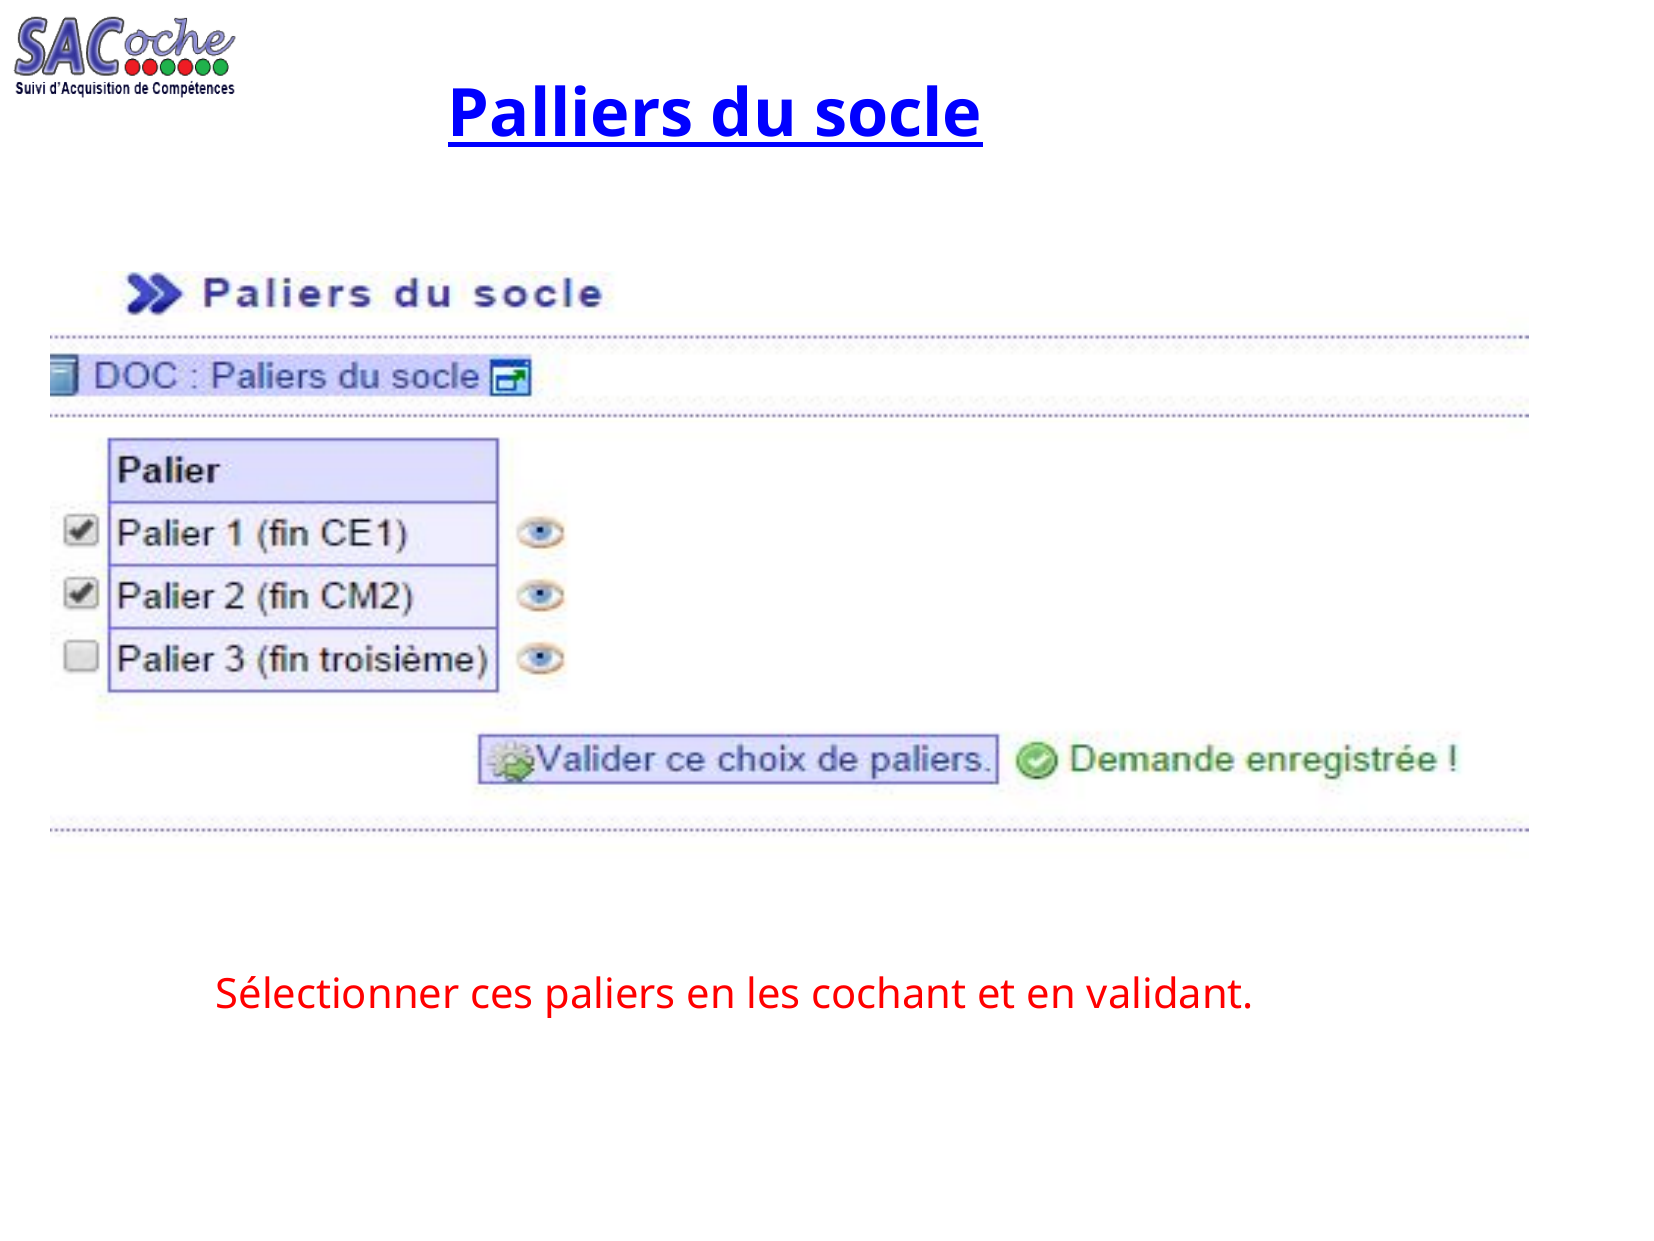

# Palliers du socle
Sélectionner ces paliers en les cochant et en validant.